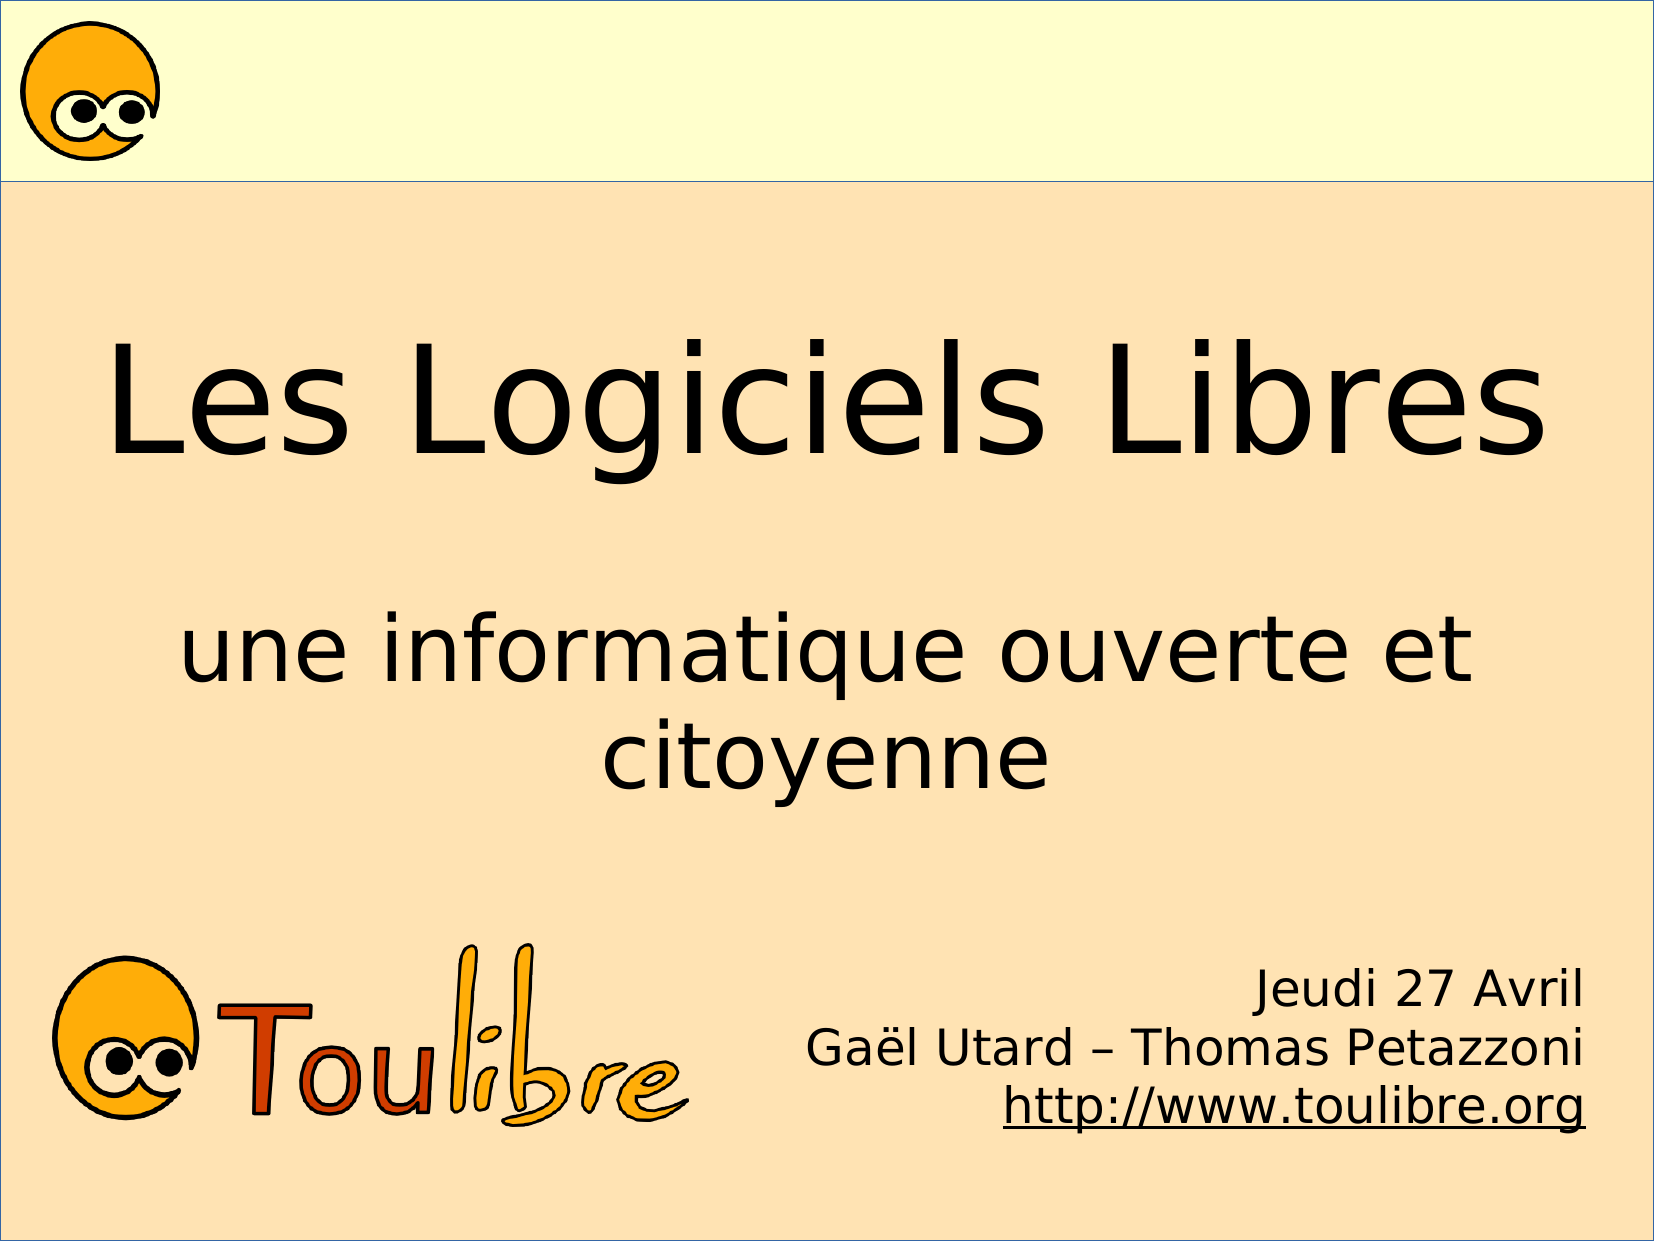

Les Logiciels Libres
une informatique ouverte et citoyenne
Jeudi 27 Avril
Gaël Utard – Thomas Petazzoni
http://www.toulibre.org